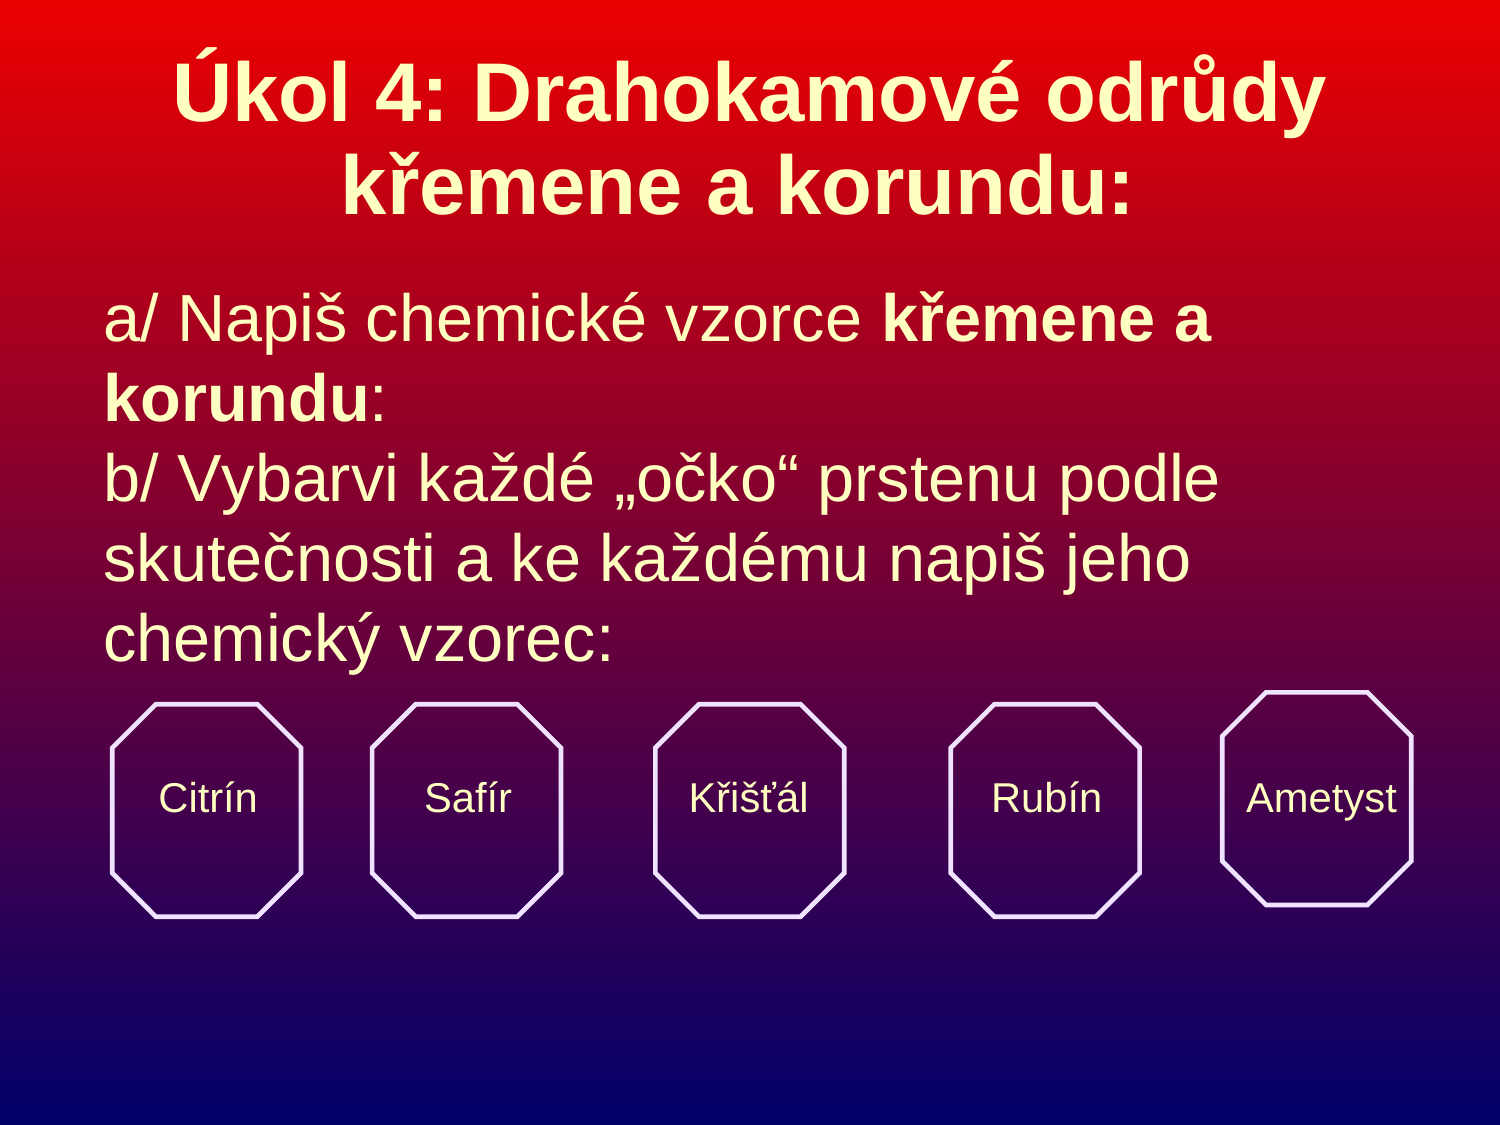

# Úkol 4: Drahokamové odrůdy křemene a korundu:
a/ Napiš chemické vzorce křemene a korundu:
b/ Vybarvi každé „očko“ prstenu podle skutečnosti a ke každému napiš jeho chemický vzorec:
Citrín
Safír
Křišťál
Rubín
Ametyst